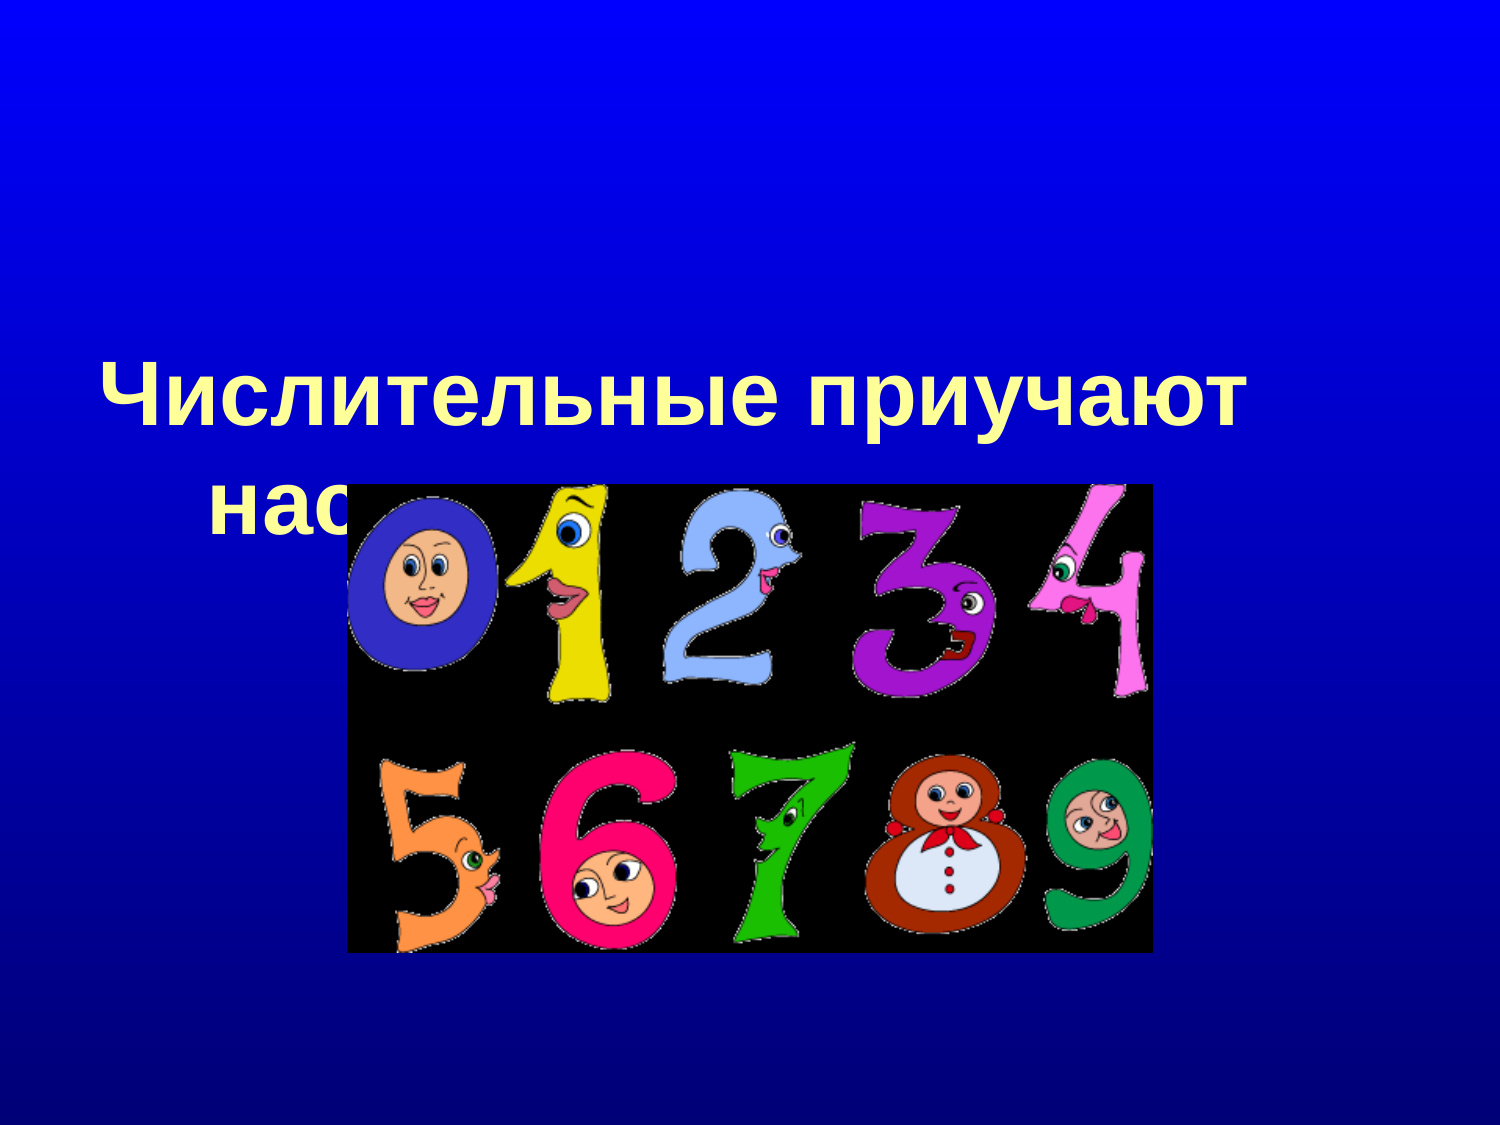

# Числительные приучают нас к порядку, ведут строгий счет.